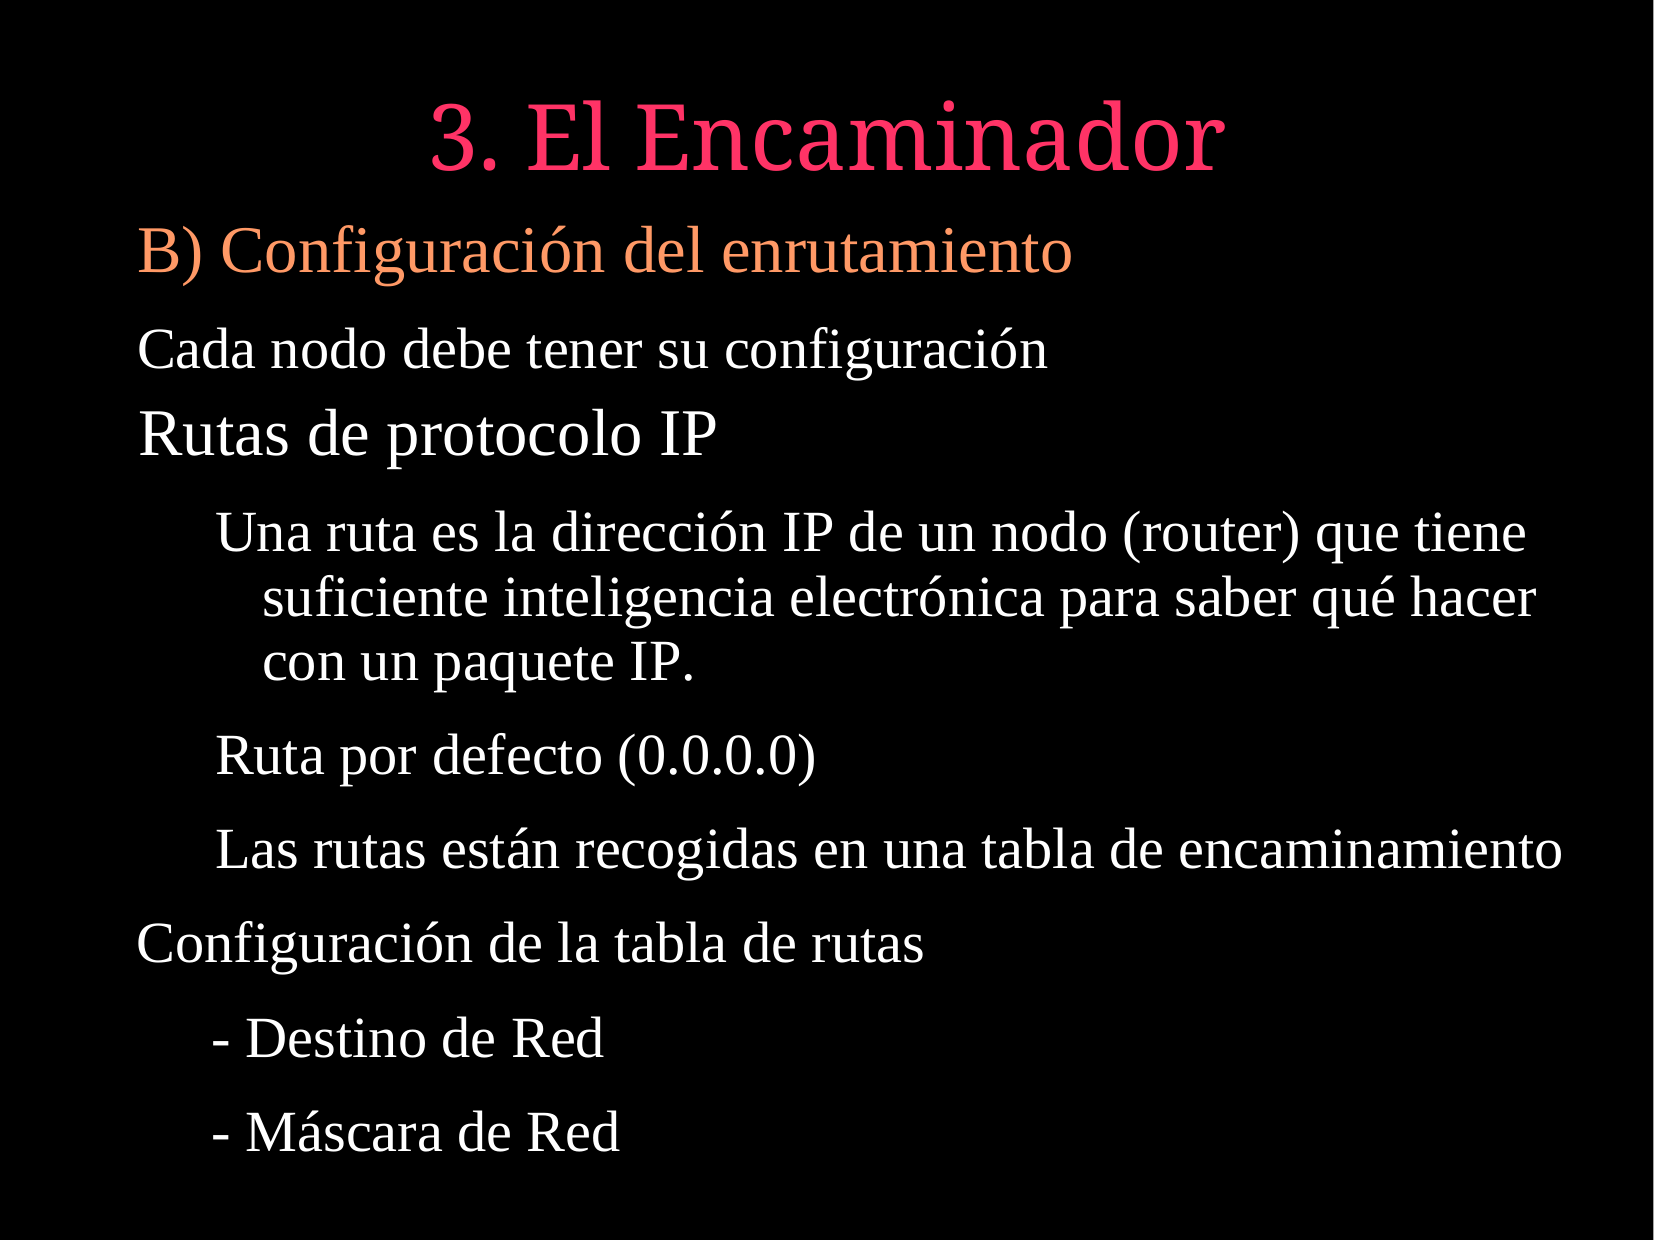

# 3. El Encaminador
B) Configuración del enrutamiento
Cada nodo debe tener su configuración
Rutas de protocolo IP
Una ruta es la dirección IP de un nodo (router) que tiene suficiente inteligencia electrónica para saber qué hacer con un paquete IP.
Ruta por defecto (0.0.0.0)
Las rutas están recogidas en una tabla de encaminamiento
Configuración de la tabla de rutas
- Destino de Red
- Máscara de Red